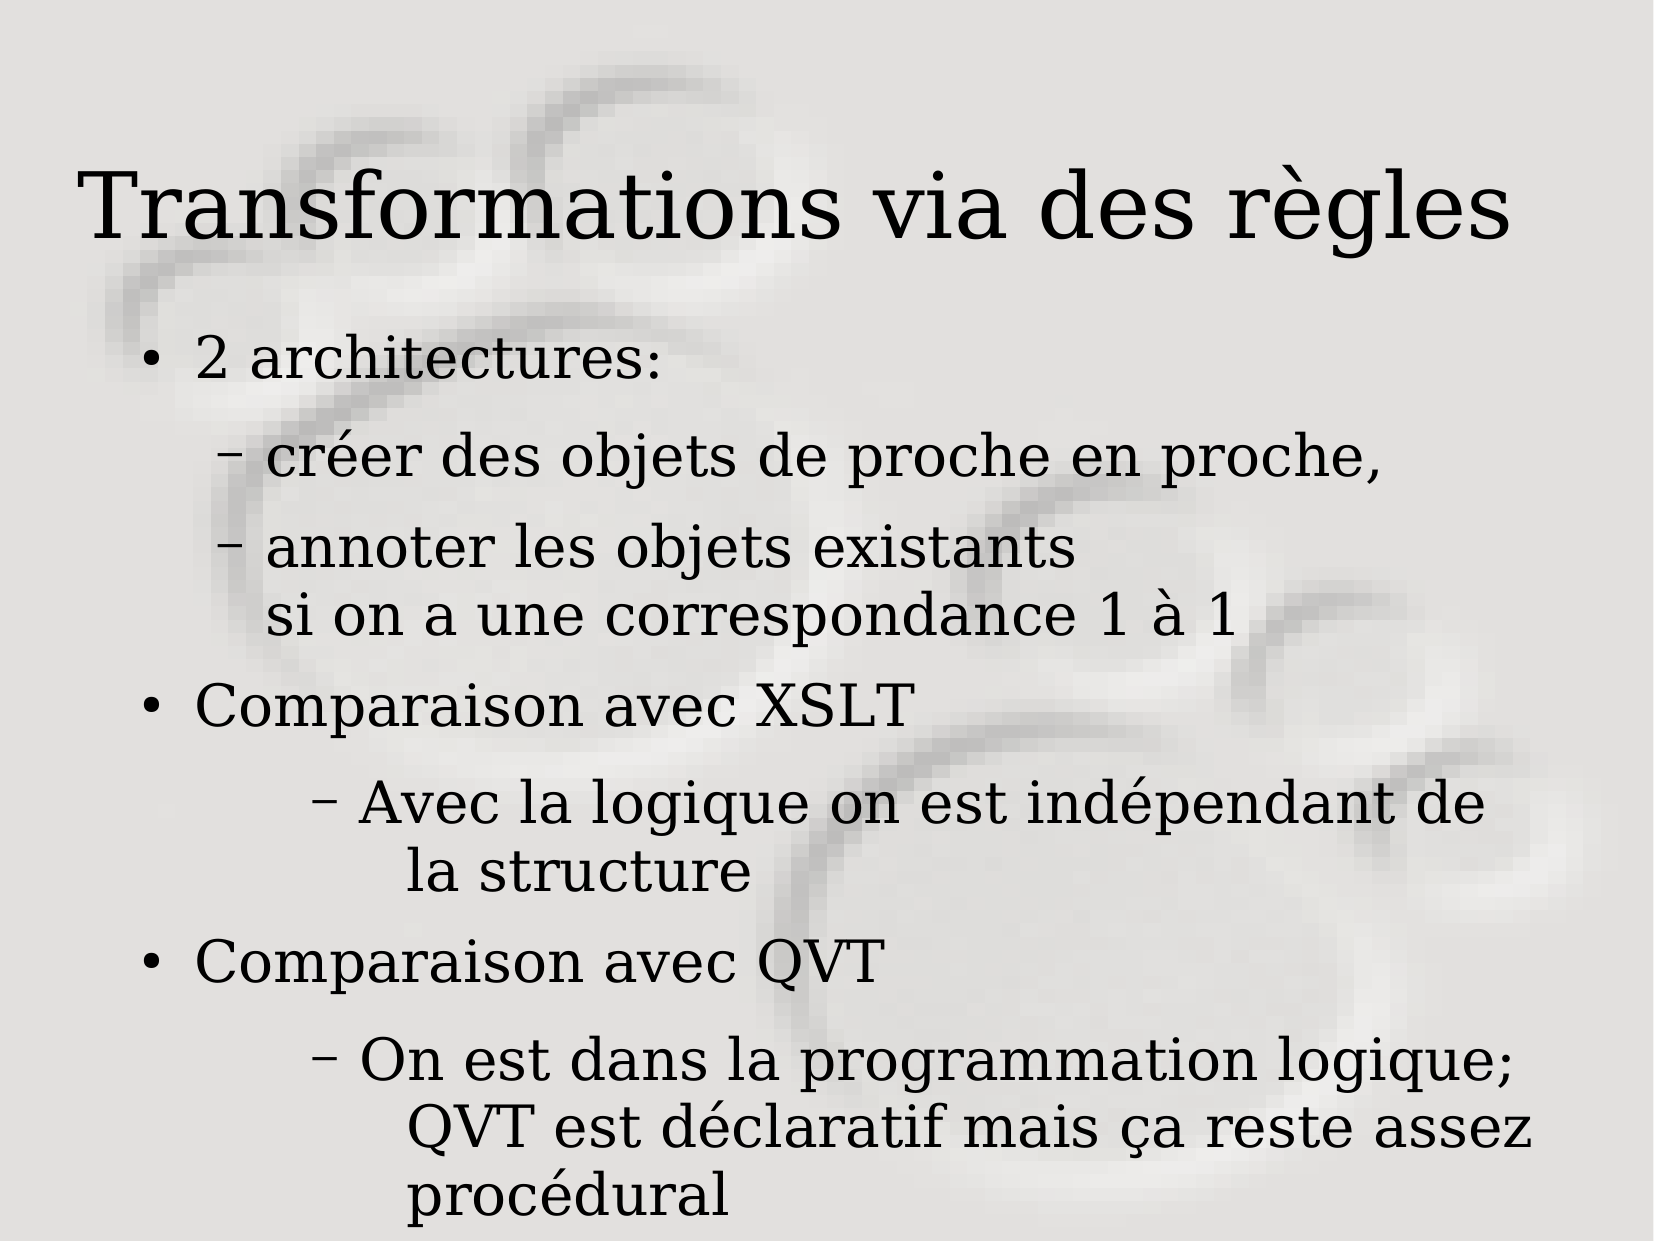

# Transformations via des règles
2 architectures:
créer des objets de proche en proche,
annoter les objets existants
si on a une correspondance 1 à 1
Comparaison avec XSLT
Avec la logique on est indépendant de la structure
Comparaison avec QVT
On est dans la programmation logique; QVT est déclaratif mais ça reste assez procédural